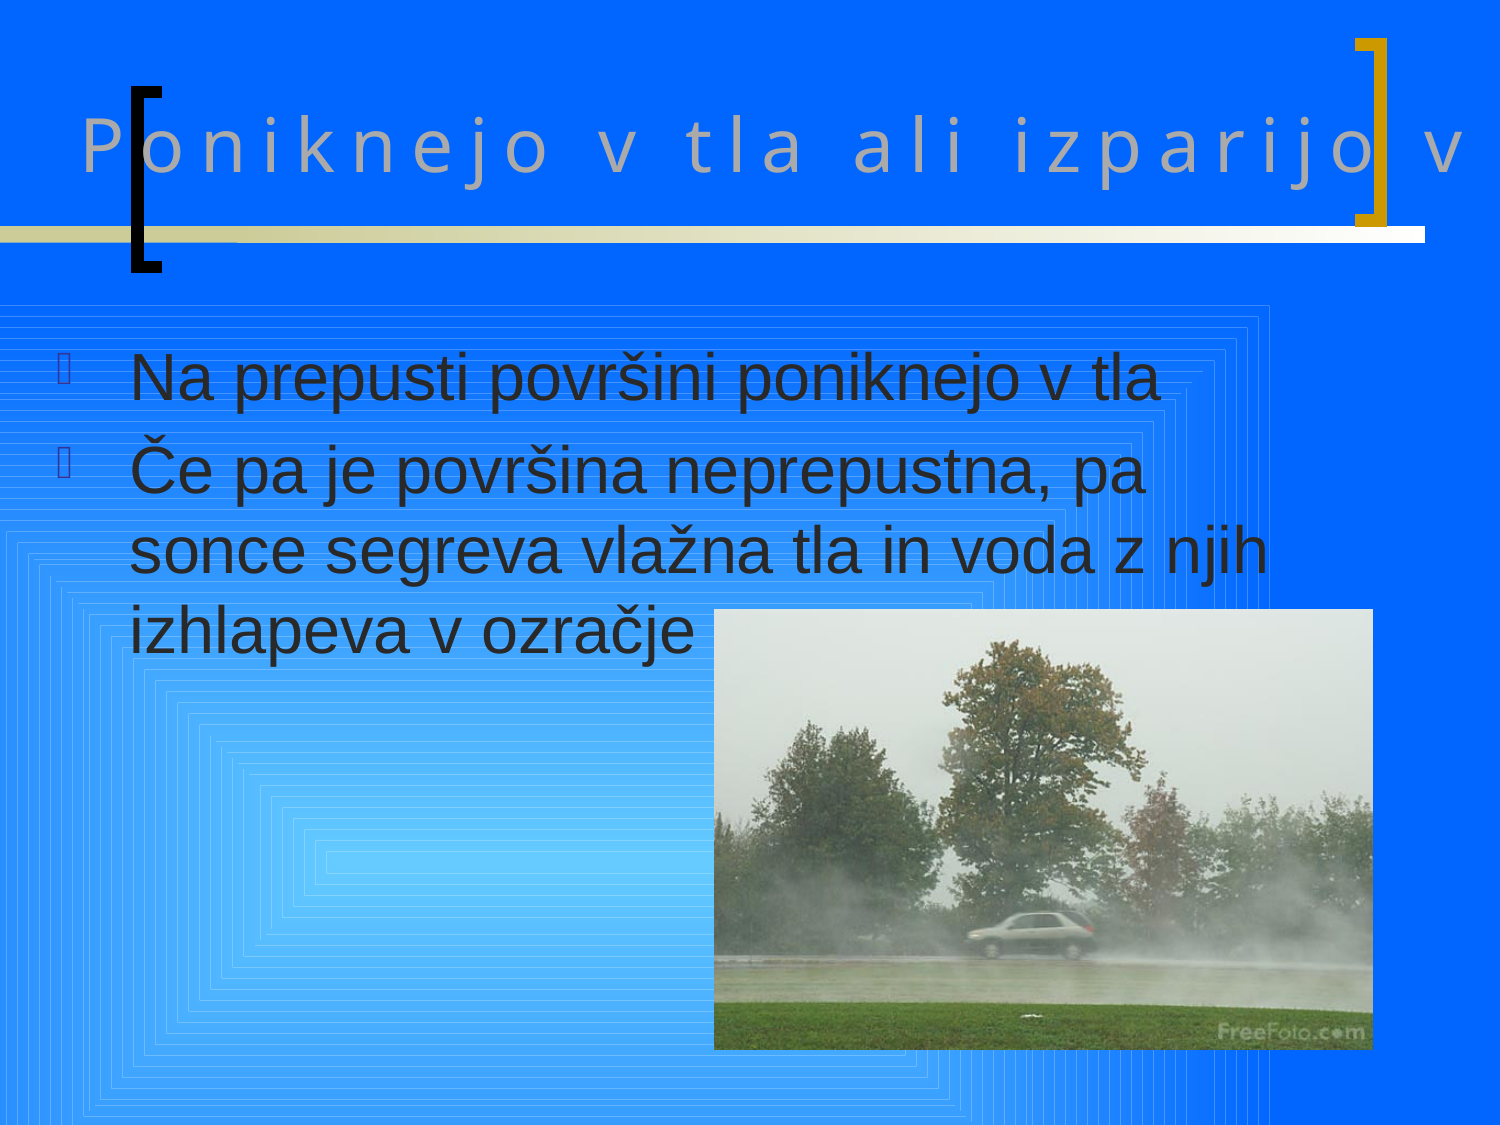

Poniknejo v tla ali izparijo v ozračje
# Na prepusti površini poniknejo v tla
Če pa je površina neprepustna, pa sonce segreva vlažna tla in voda z njih izhlapeva v ozračje